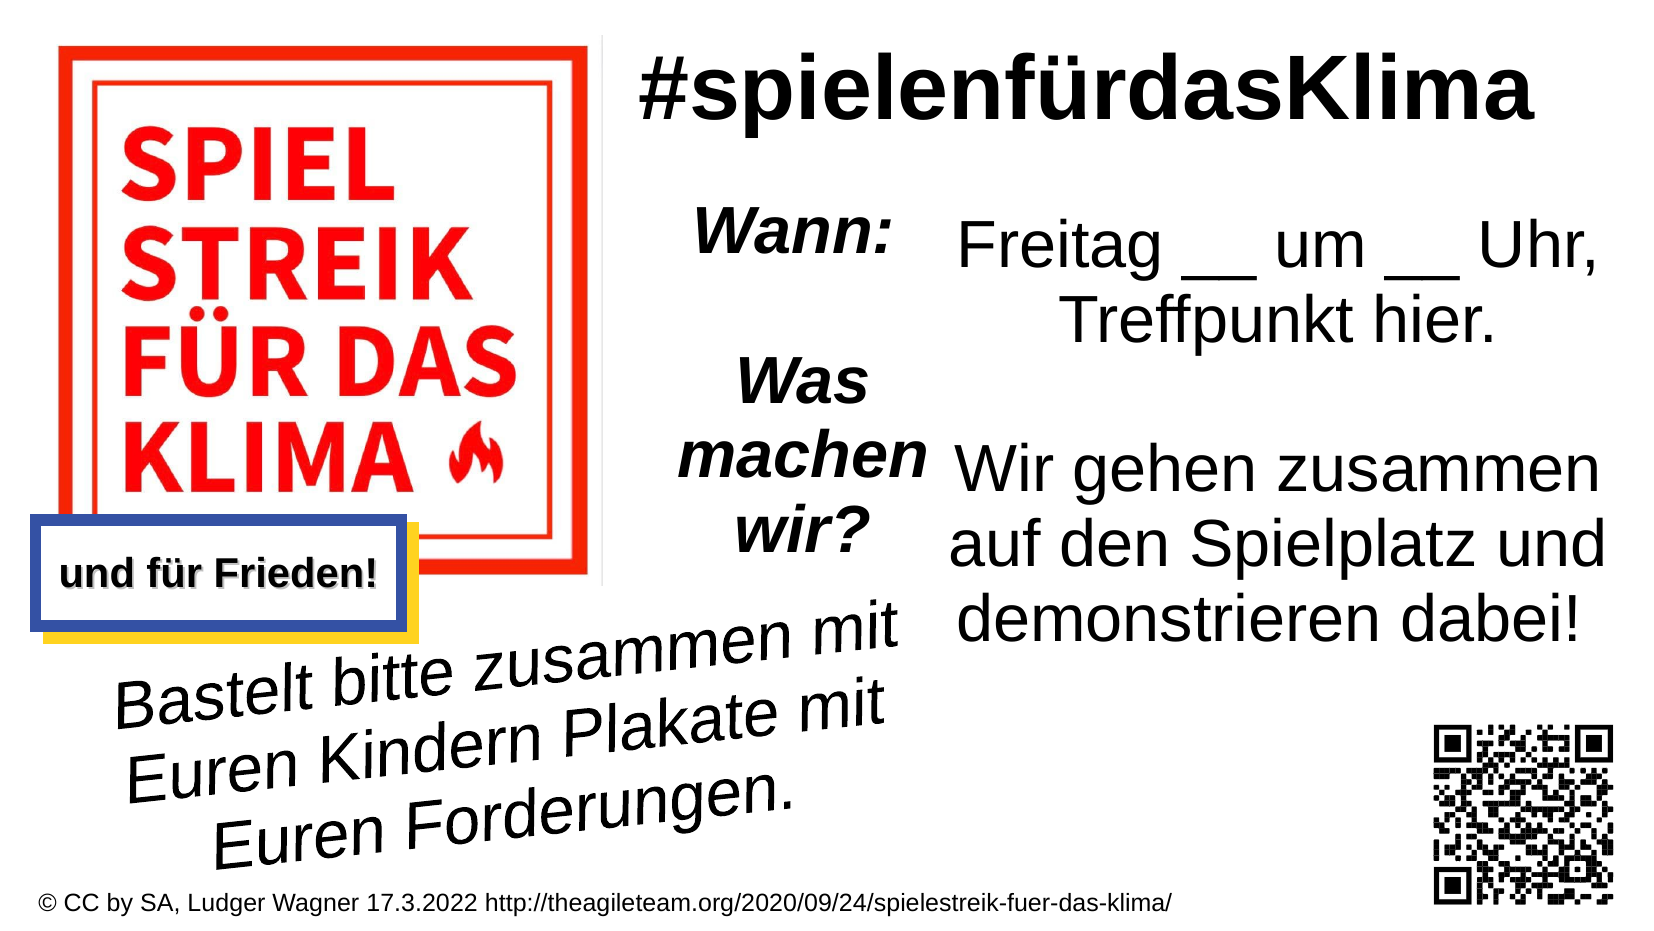

# #spielenfürdasKlima
Freitag __ um __ Uhr, Treffpunkt hier.
Wir gehen zusammen auf den Spielplatz und demonstrieren dabei!
Wann:
Was machen wir?
und für Frieden!
und den Frieden !
© CC by SA, Ludger Wagner 17.3.2022 http://theagileteam.org/2020/09/24/spielestreik-fuer-das-klima/